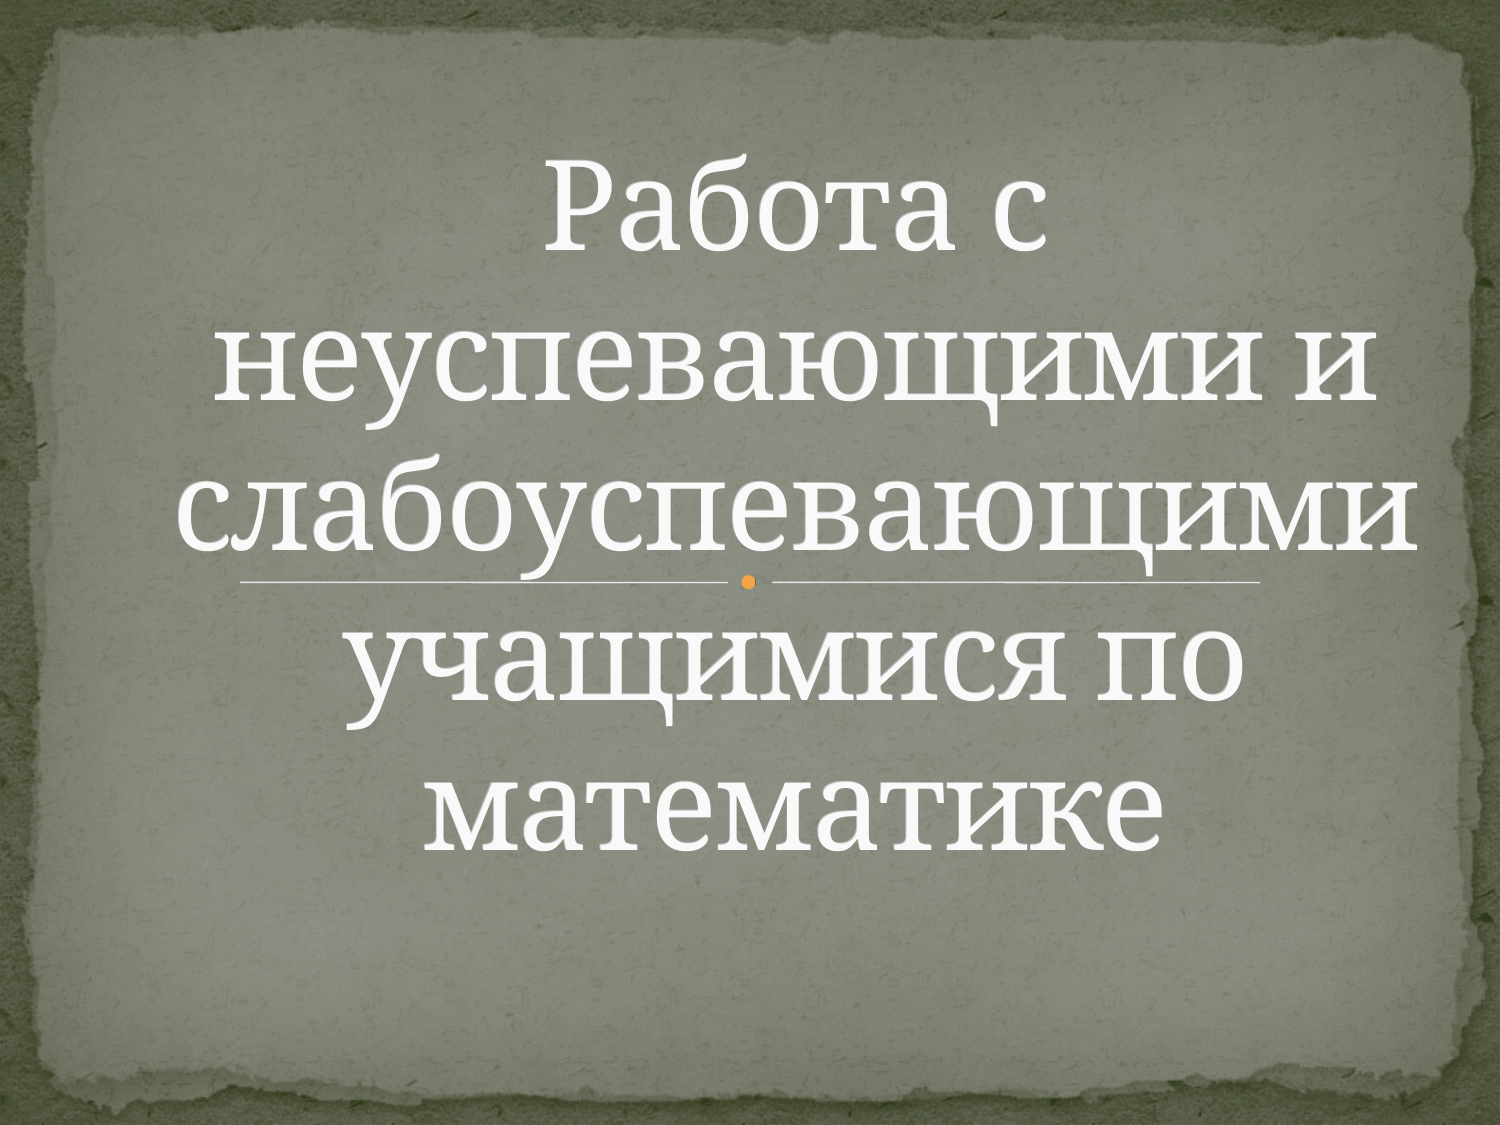

# Работа с неуспевающими и слабоуспевающими учащимися по математике